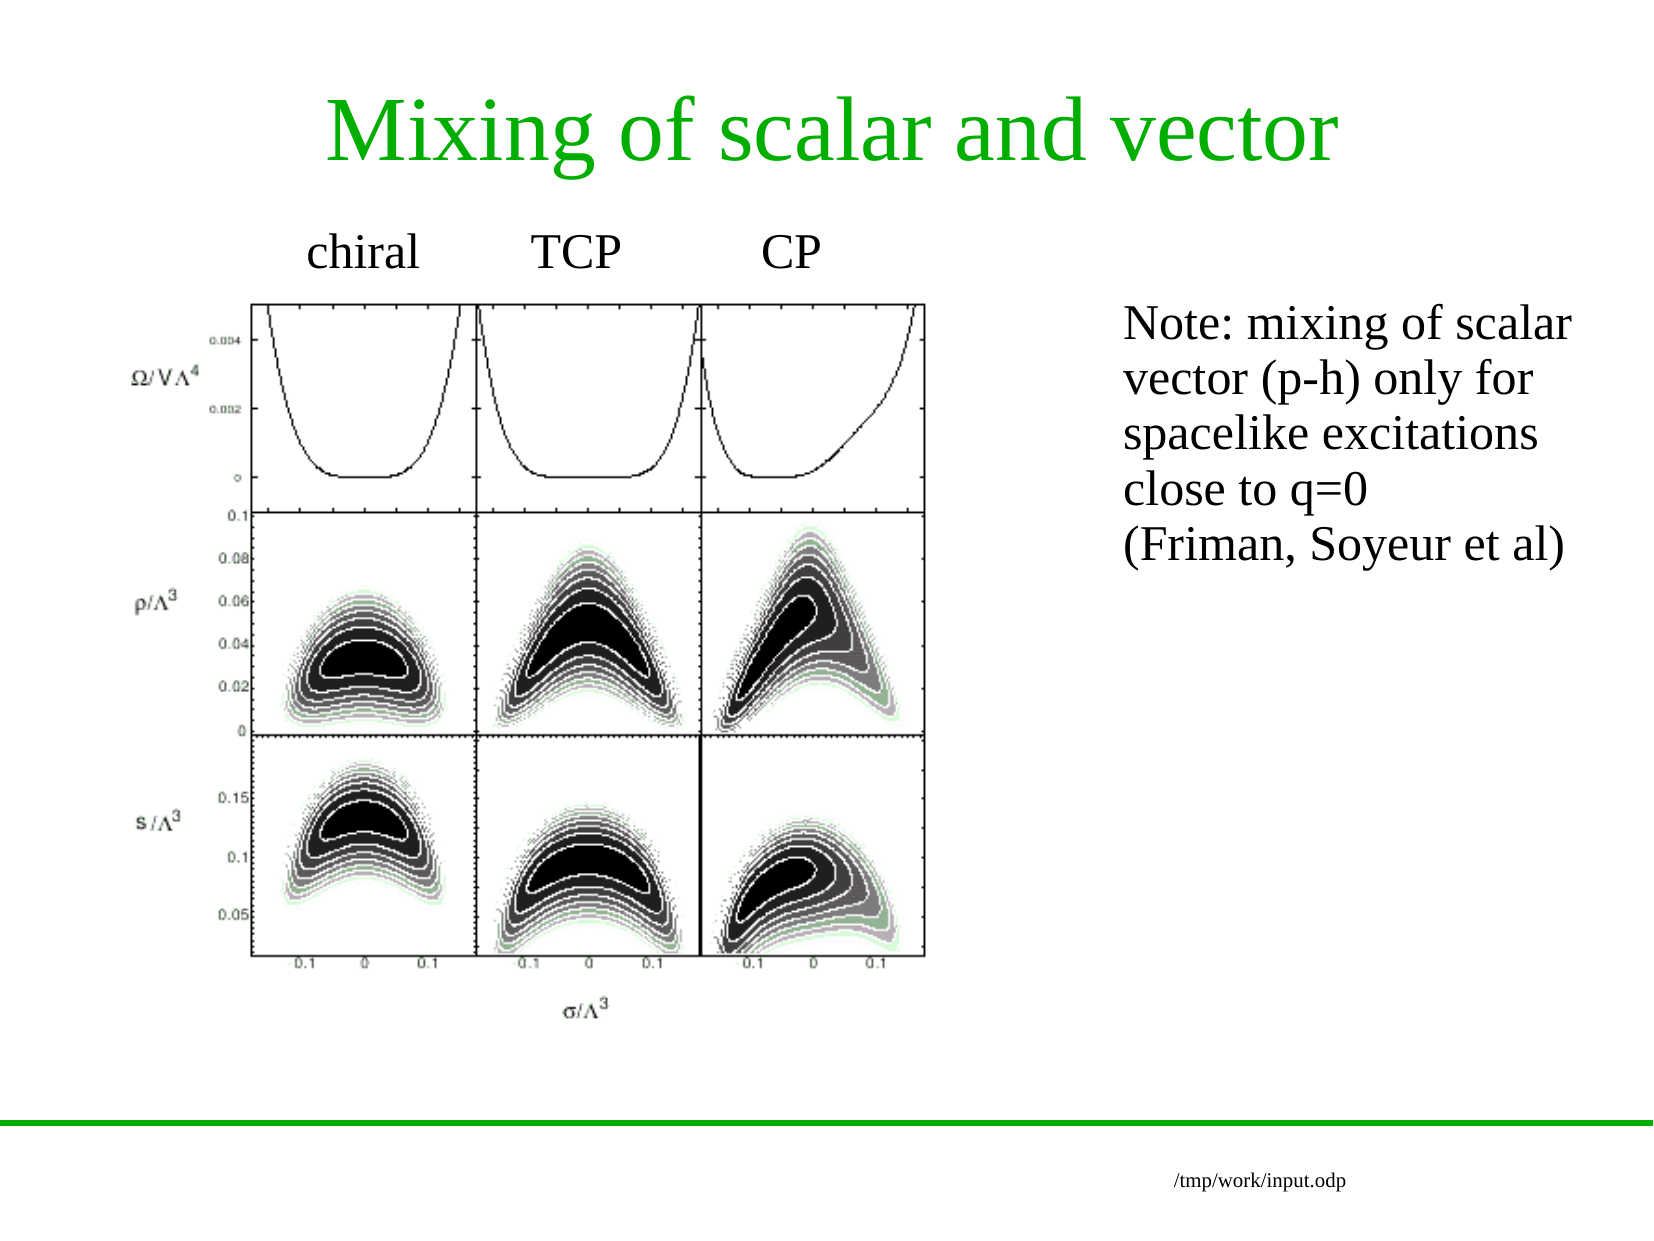

# Mixing of scalar and vector
chiral
TCP
CP
Note: mixing of scalar
vector (p-h) only for
spacelike excitations
close to q=0
(Friman, Soyeur et al)